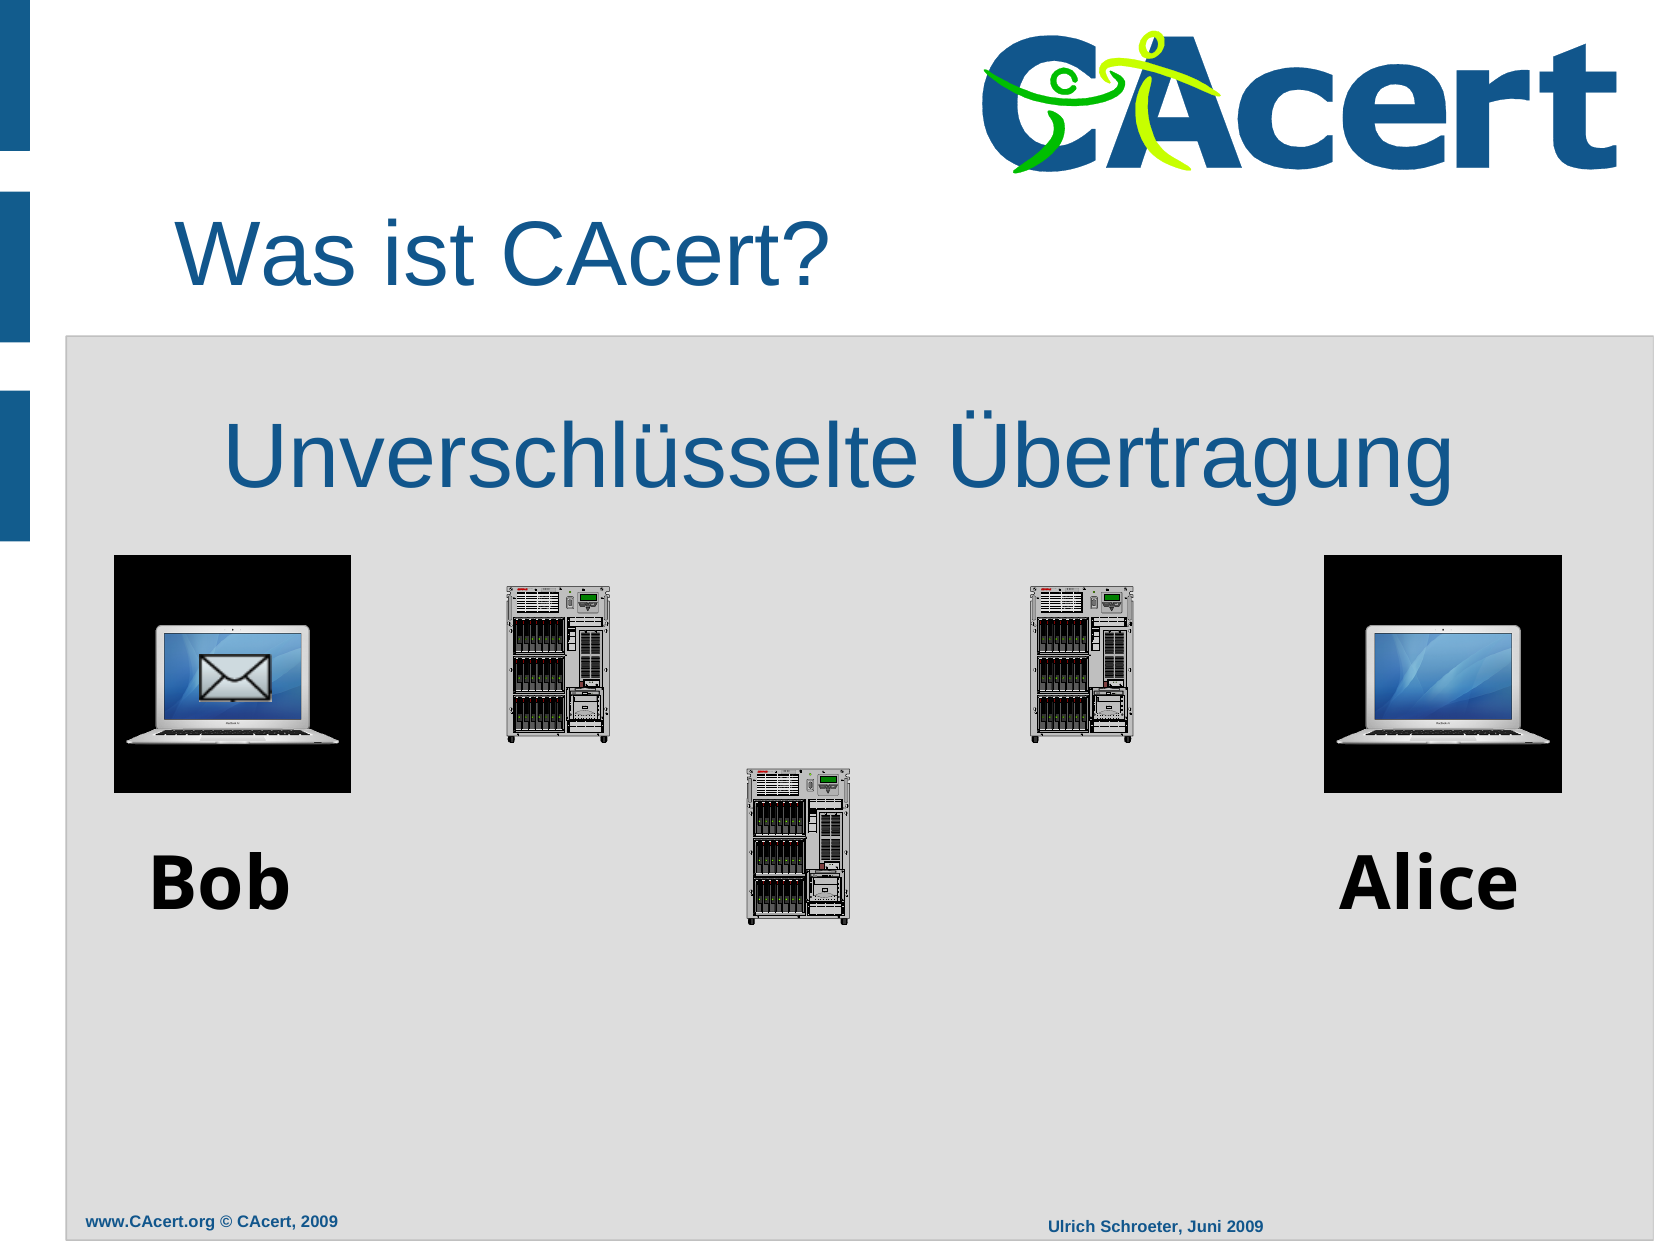

Was ist CAcert?
# Unverschlüsselte Übertragung
Bob
Alice